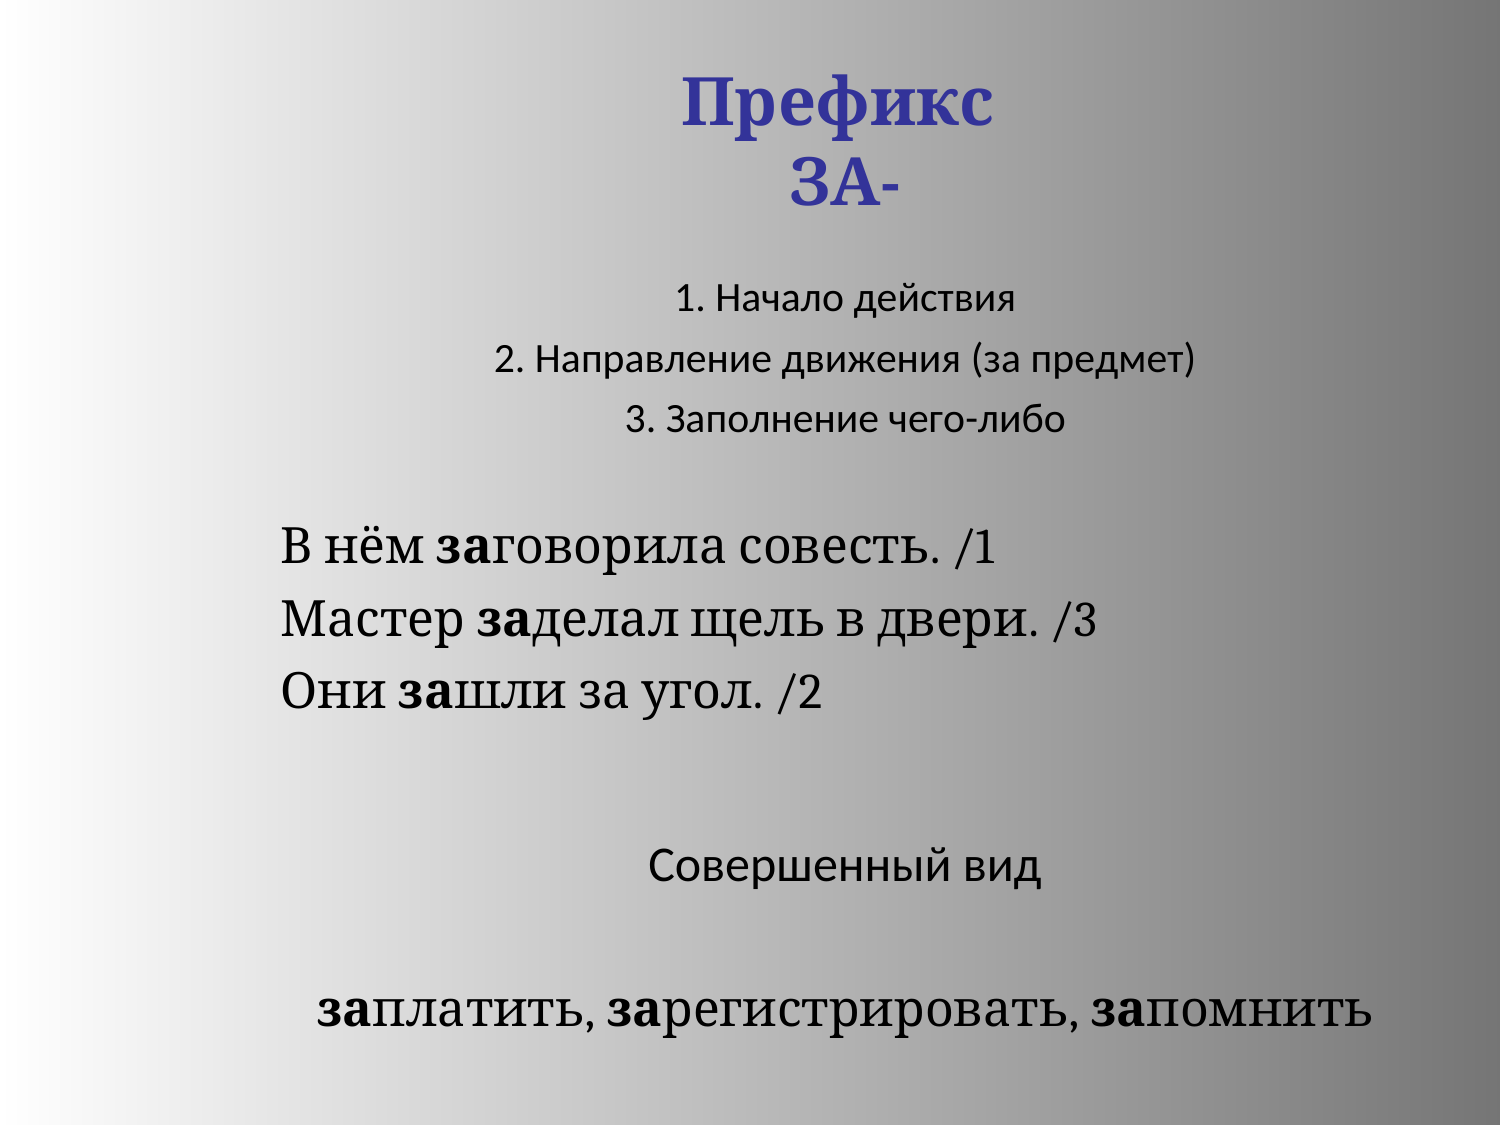

# Префикс ЗА-
1. Начало действия
2. Направление движения (за предмет)
3. Заполнение чего-либо
В нём заговорила совесть. /1
Мастер заделал щель в двери. /3
Они зашли за угол. /2
Совершенный вид
заплатить, зарегистрировать, запомнить